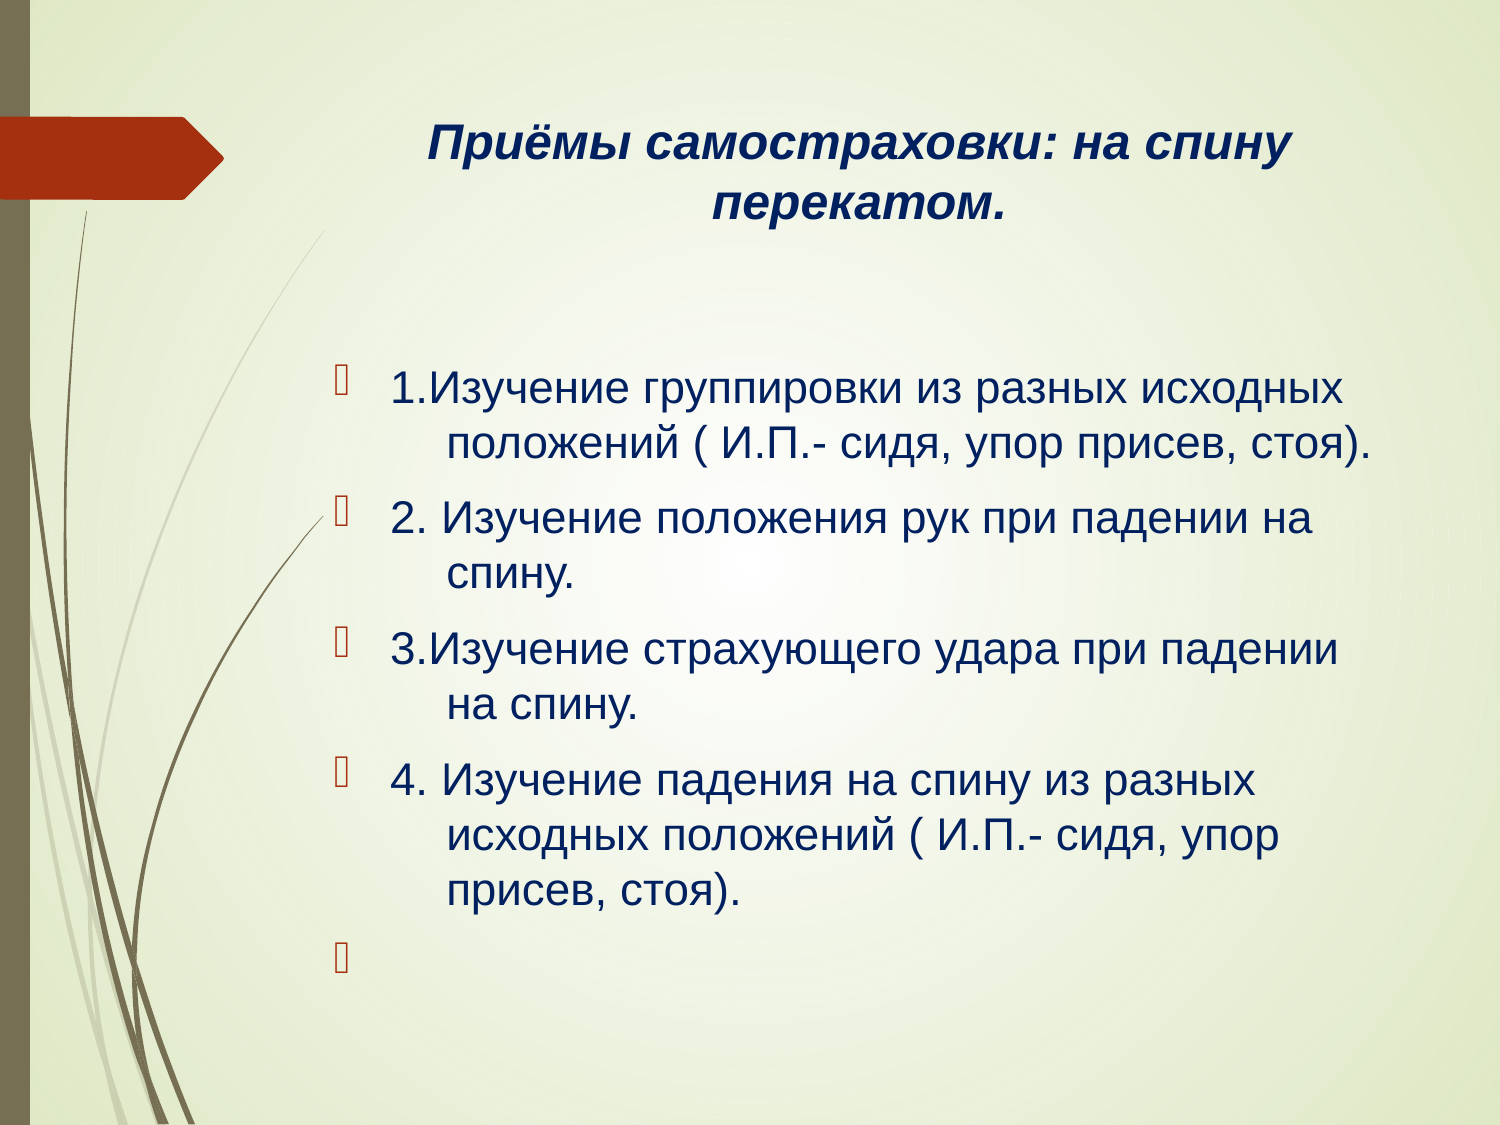

# Приёмы самостраховки: на спину перекатом.
1.Изучение группировки из разных исходных положений ( И.П.- сидя, упор присев, стоя).
2. Изучение положения рук при падении на спину.
3.Изучение страхующего удара при падении на спину.
4. Изучение падения на спину из разных исходных положений ( И.П.- сидя, упор присев, стоя).